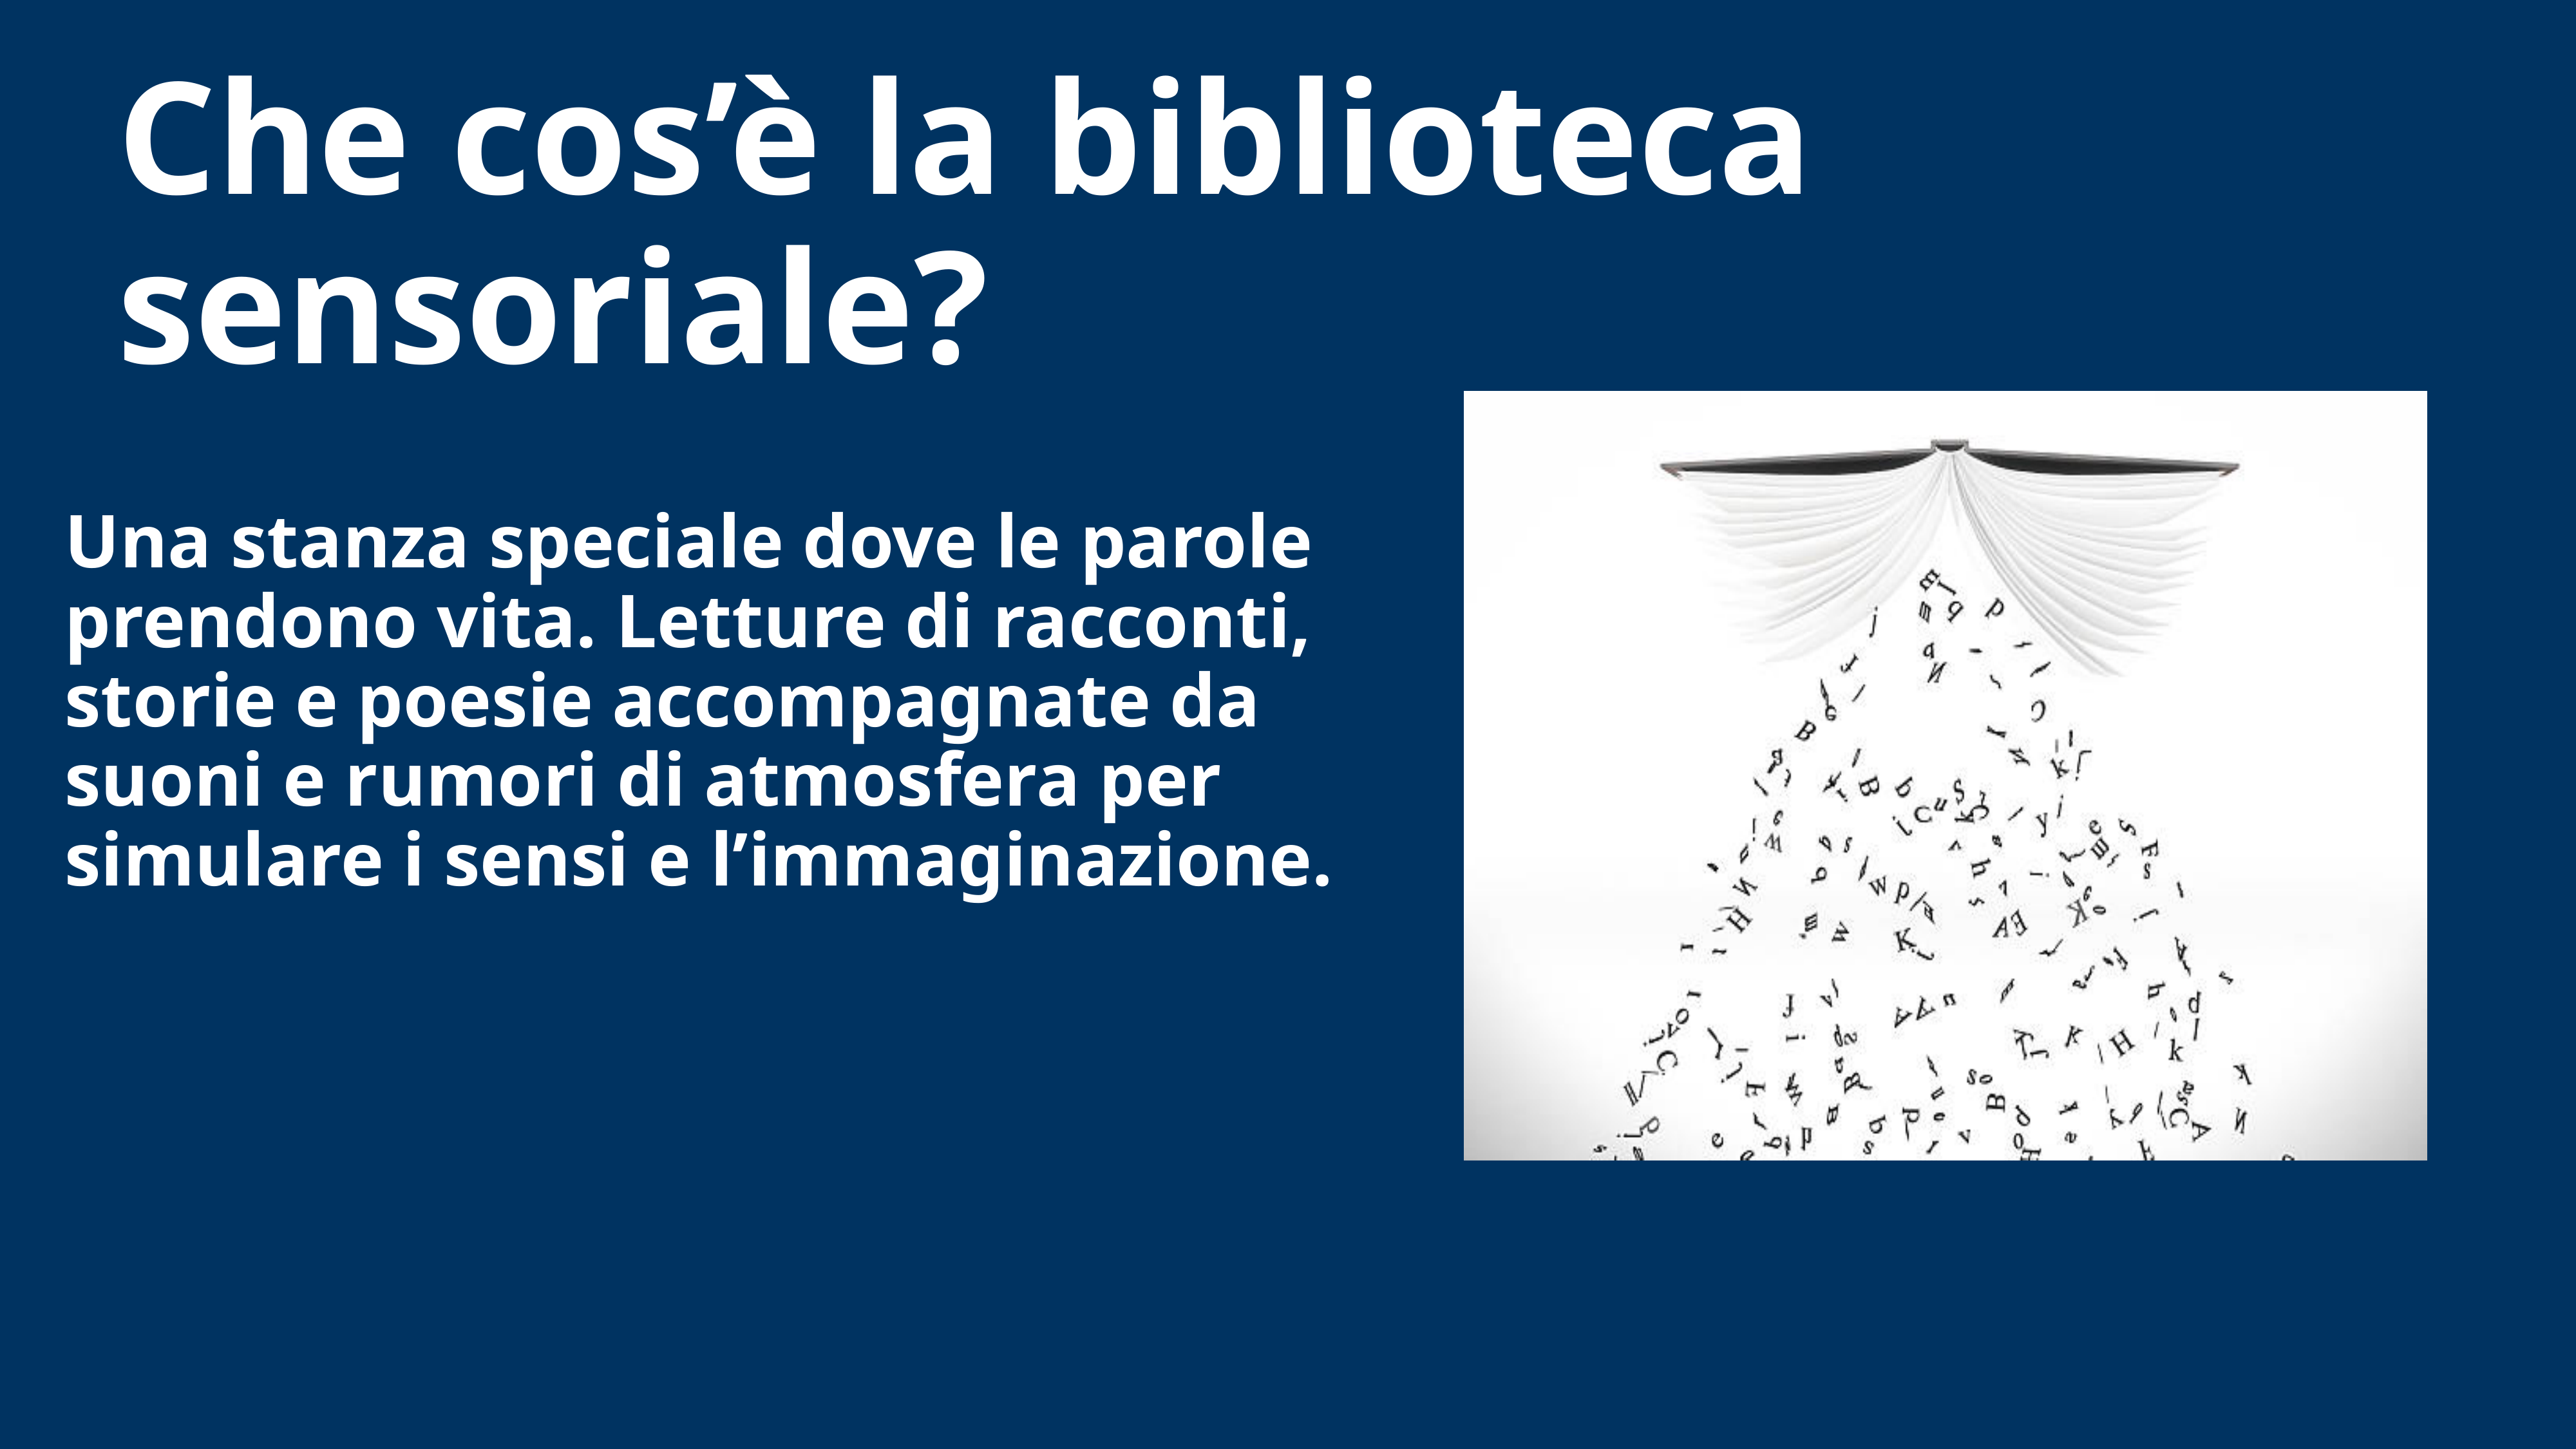

Che cos’è la biblioteca sensoriale?
Una stanza speciale dove le parole prendono vita. Letture di racconti, storie e poesie accompagnate da suoni e rumori di atmosfera per simulare i sensi e l’immaginazione.